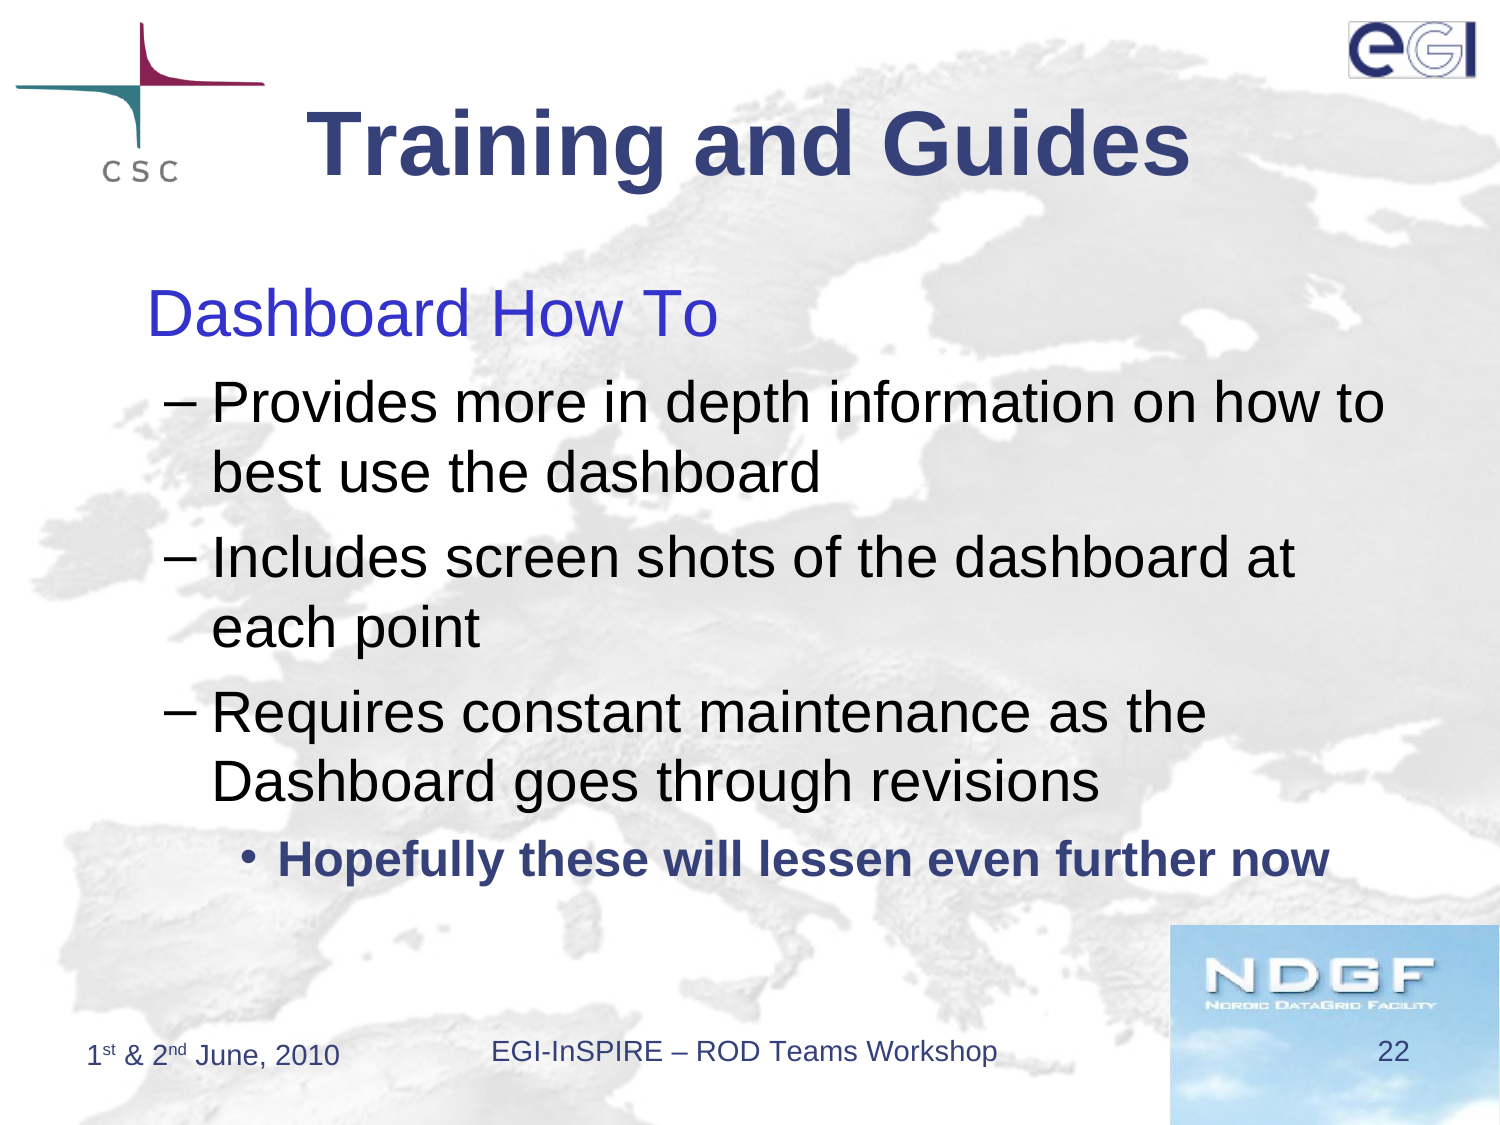

# Training and Guides
Dashboard How To
Provides more in depth information on how to best use the dashboard
Includes screen shots of the dashboard at each point
Requires constant maintenance as the Dashboard goes through revisions
Hopefully these will lessen even further now
22